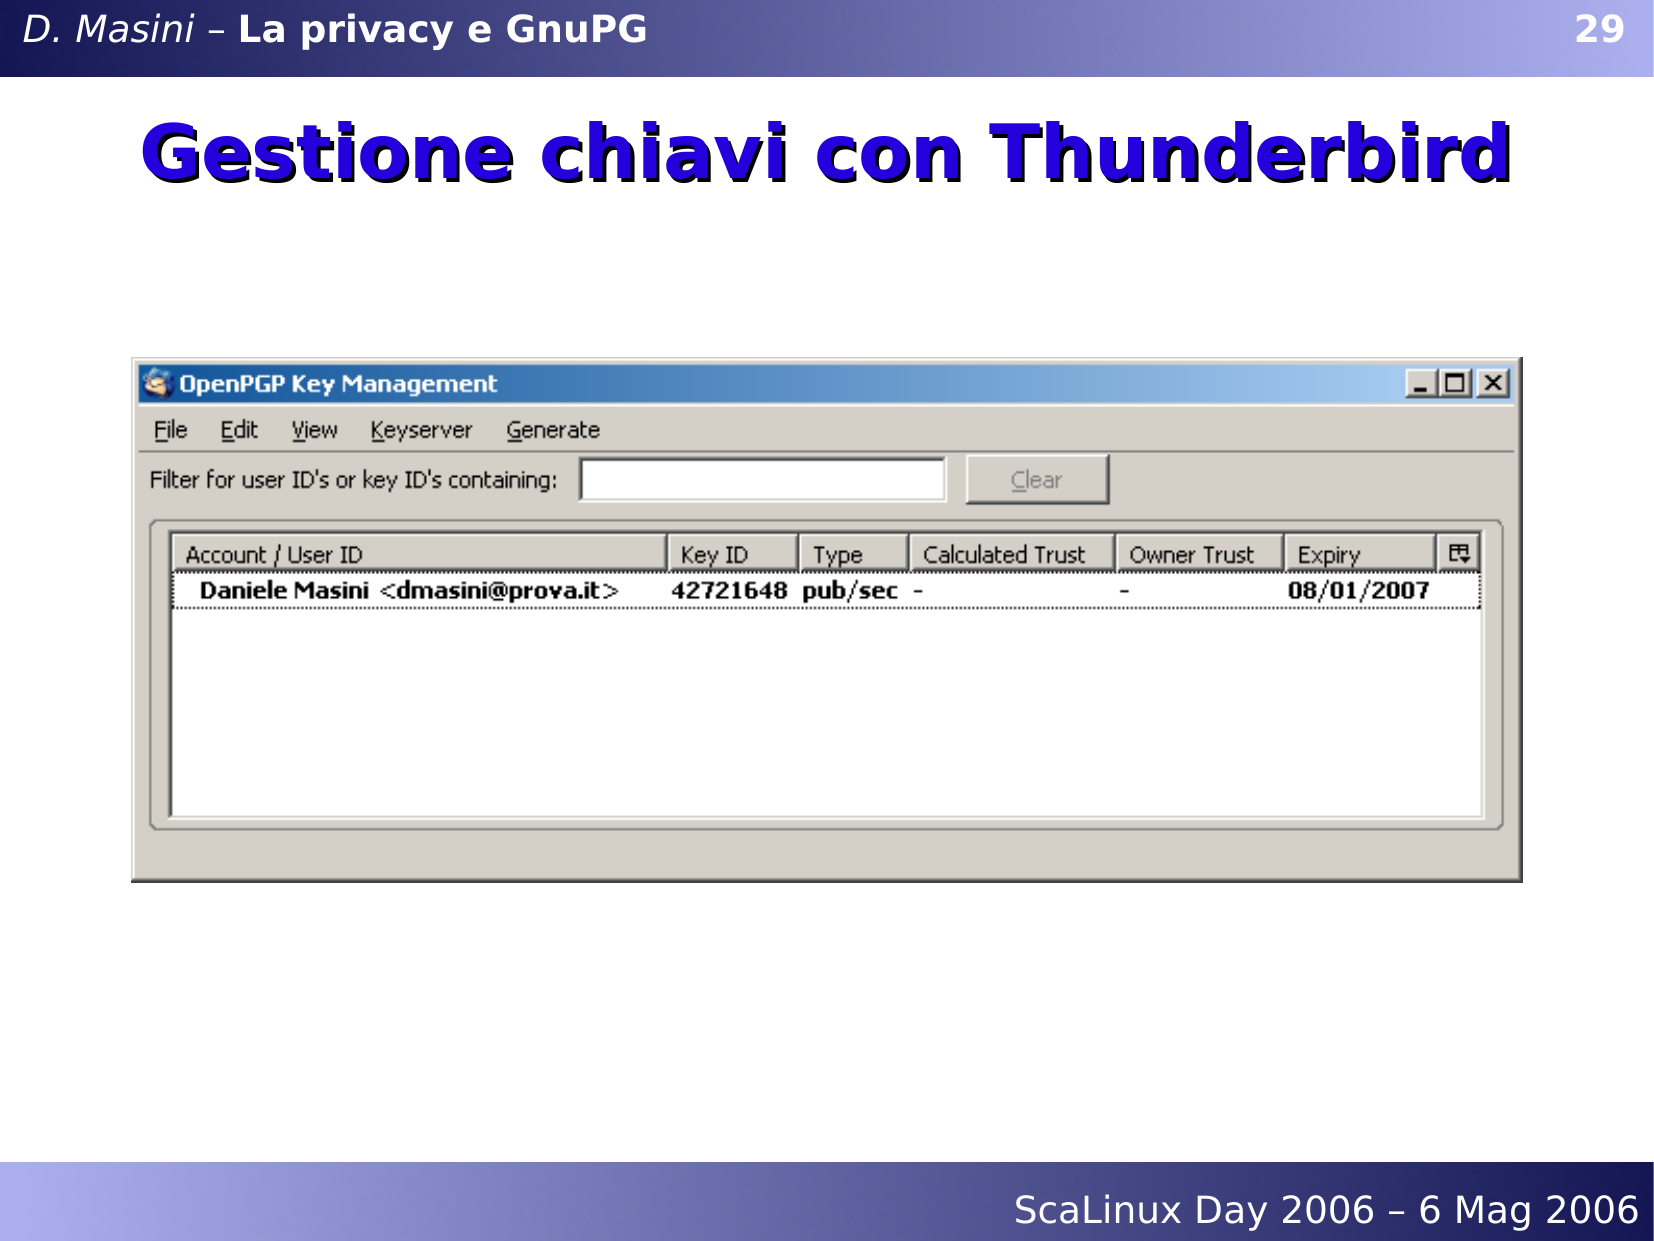

D. Masini – La privacy e GnuPG
# Gestione chiavi con Thunderbird
ScaLinux Day 2006 – 6 Mag 2006